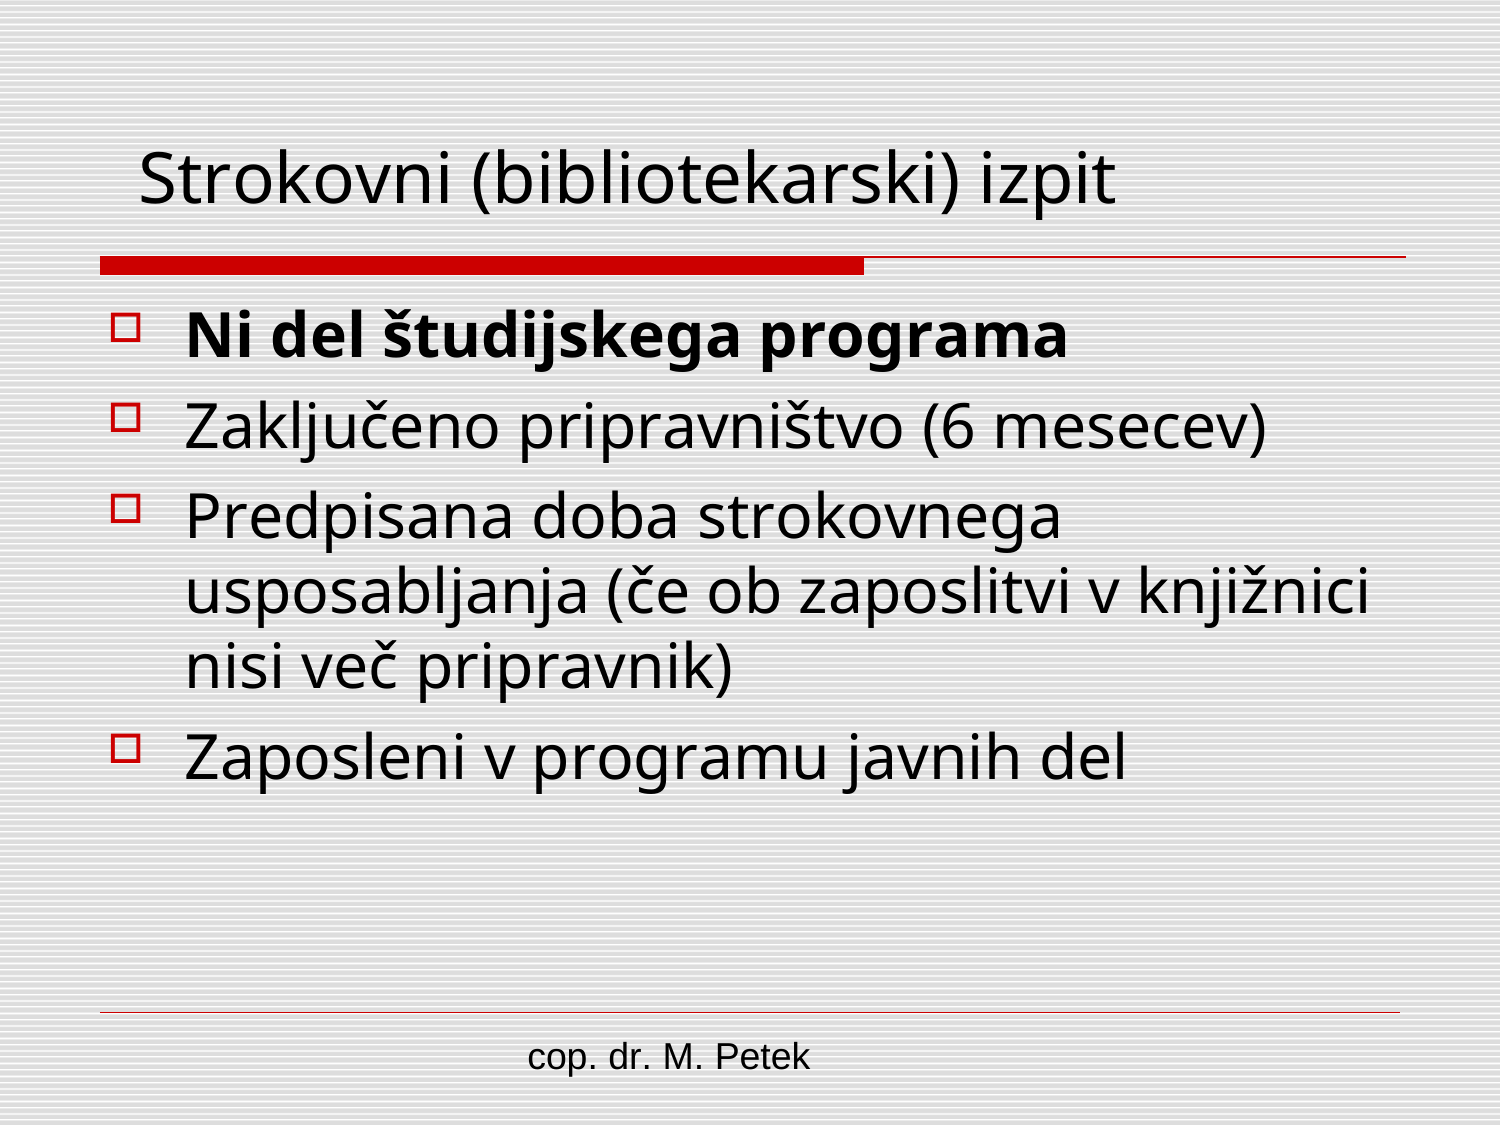

# Strokovni (bibliotekarski) izpit
Ni del študijskega programa
Zaključeno pripravništvo (6 mesecev)
Predpisana doba strokovnega usposabljanja (če ob zaposlitvi v knjižnici nisi več pripravnik)
Zaposleni v programu javnih del
cop. dr. M. Petek